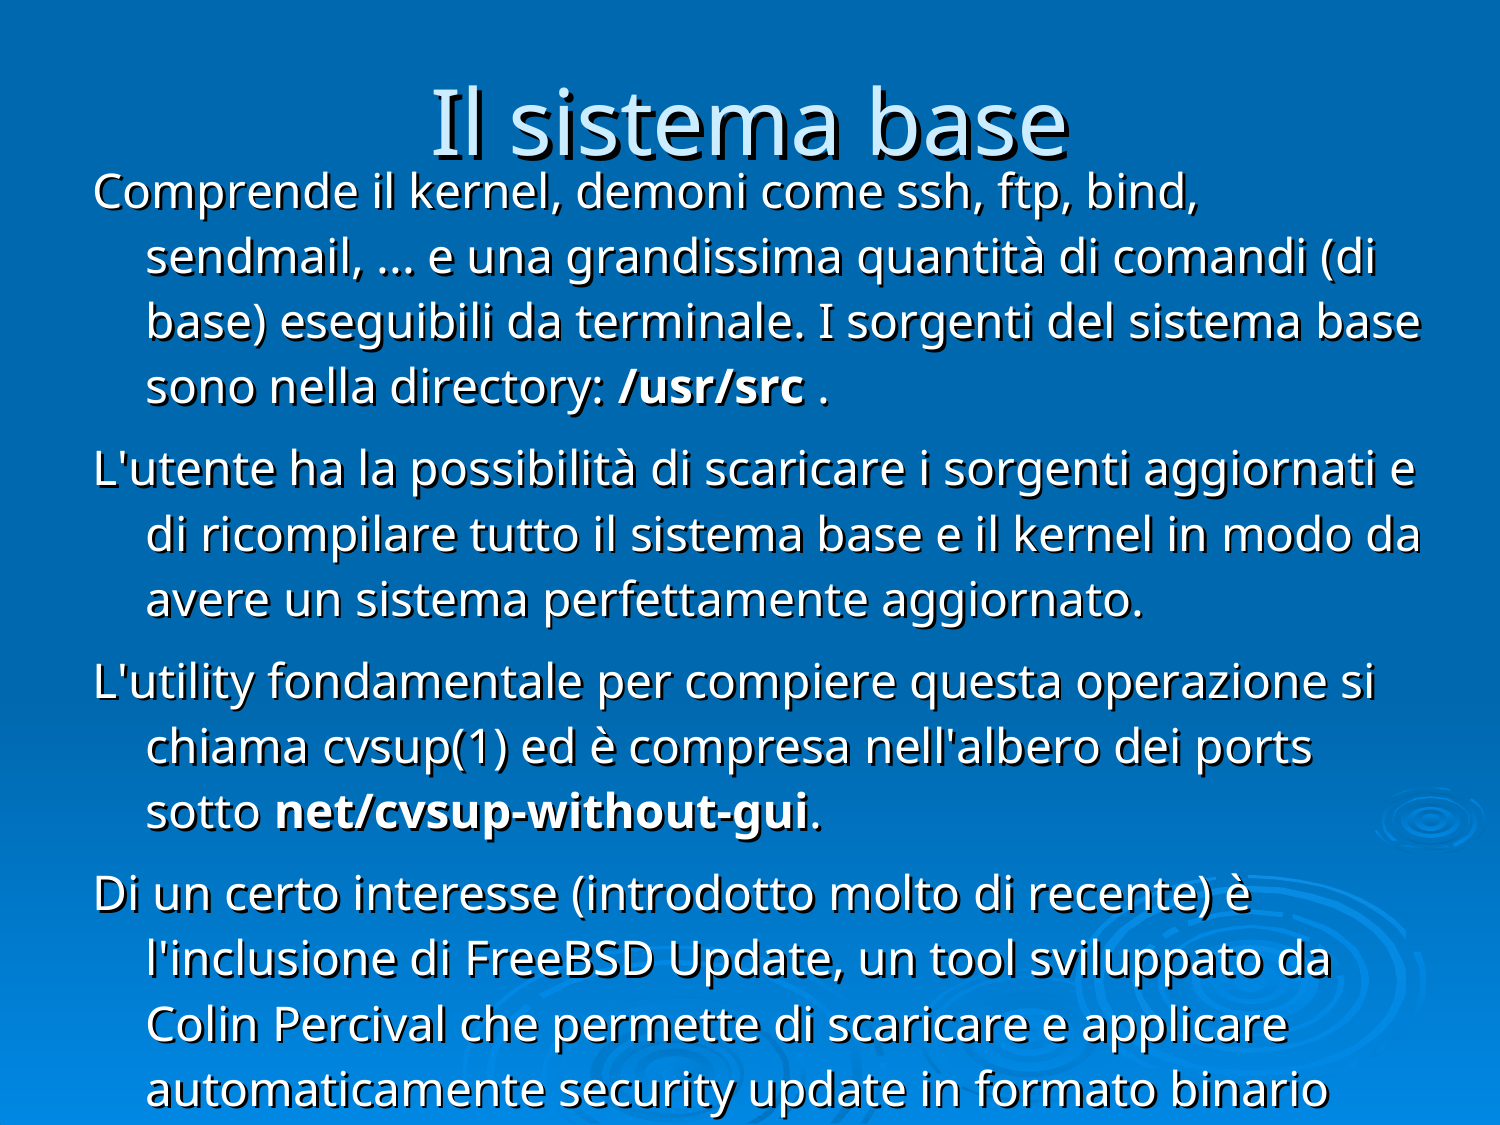

# Il sistema base
Comprende il kernel, demoni come ssh, ftp, bind, sendmail, ... e una grandissima quantità di comandi (di base) eseguibili da terminale. I sorgenti del sistema base sono nella directory: /usr/src .
L'utente ha la possibilità di scaricare i sorgenti aggiornati e di ricompilare tutto il sistema base e il kernel in modo da avere un sistema perfettamente aggiornato.
L'utility fondamentale per compiere questa operazione si chiama cvsup(1) ed è compresa nell'albero dei ports sotto net/cvsup-without-gui.
Di un certo interesse (introdotto molto di recente) è l'inclusione di FreeBSD Update, un tool sviluppato da Colin Percival che permette di scaricare e applicare automaticamente security update in formato binario (disponibile solo sul ramo -STABLE, per ora).